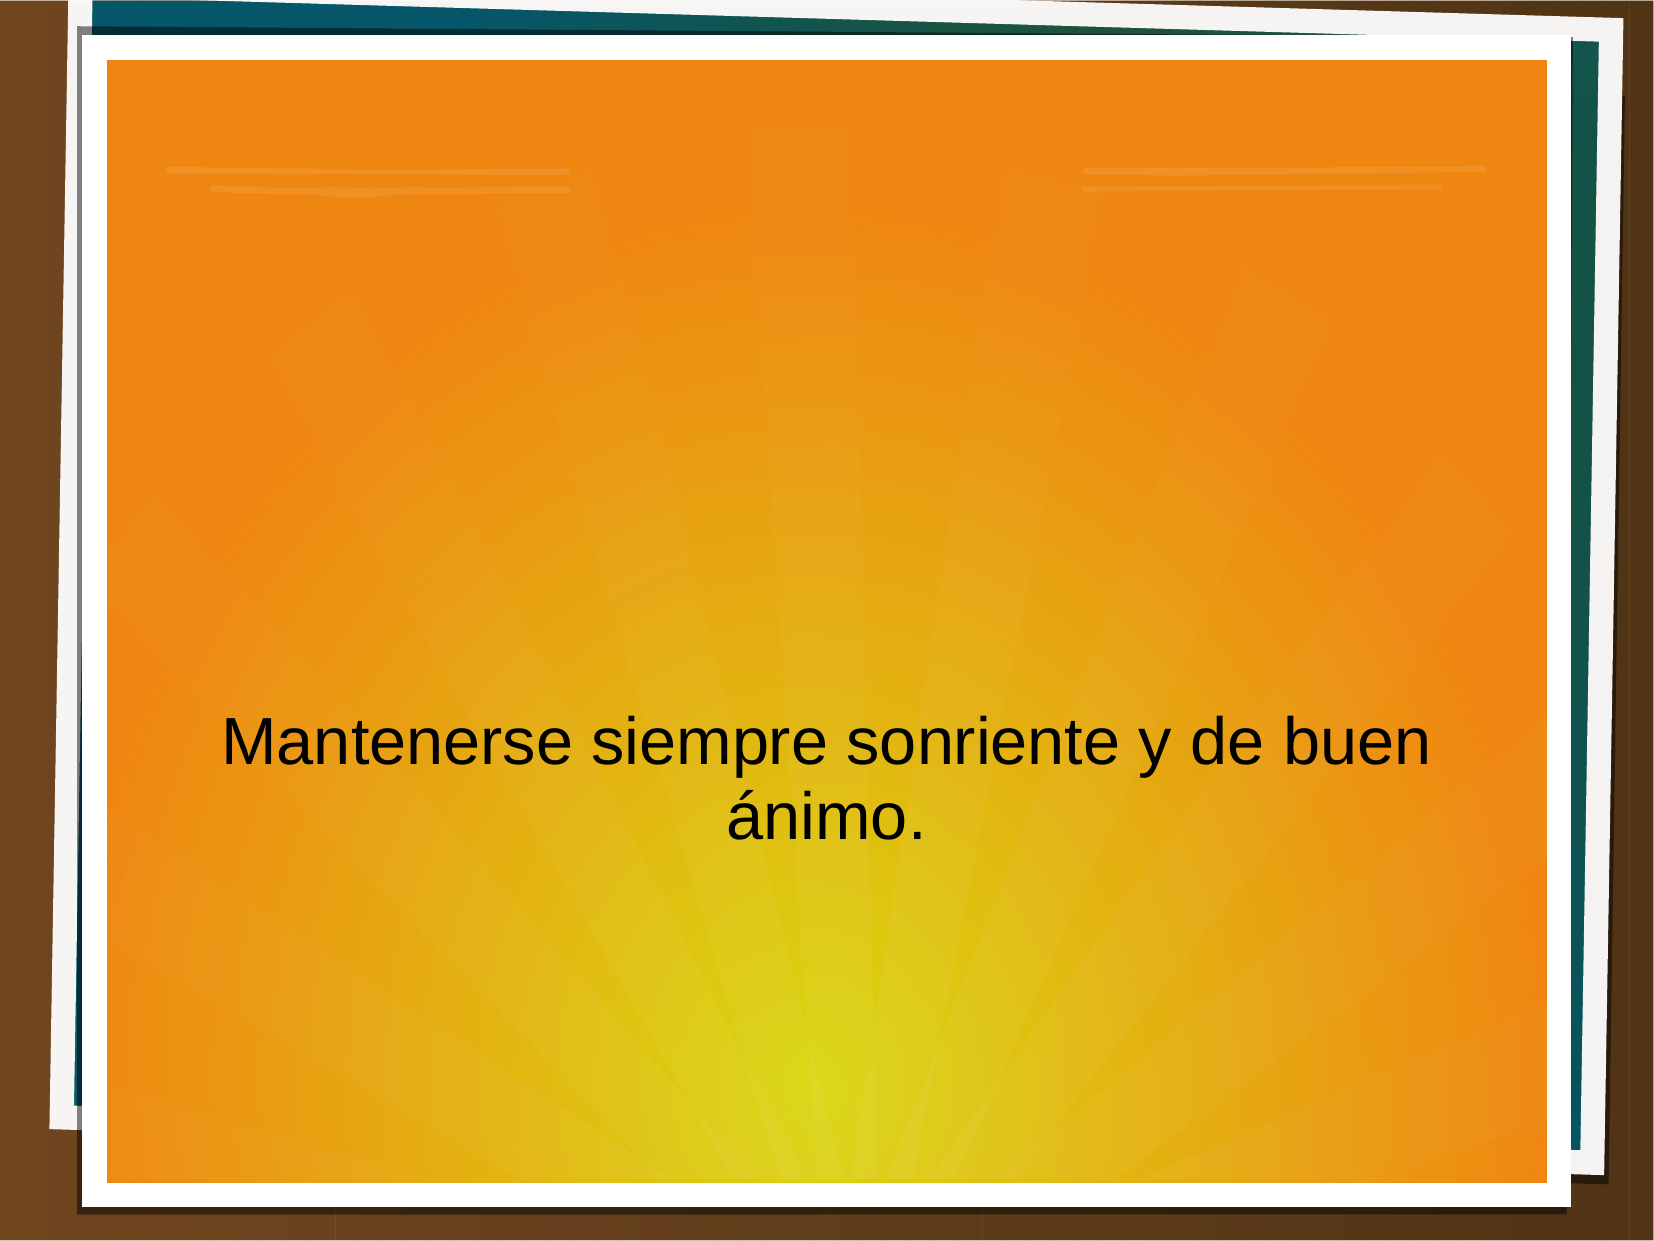

#
Mantenerse siempre sonriente y de buen ánimo.